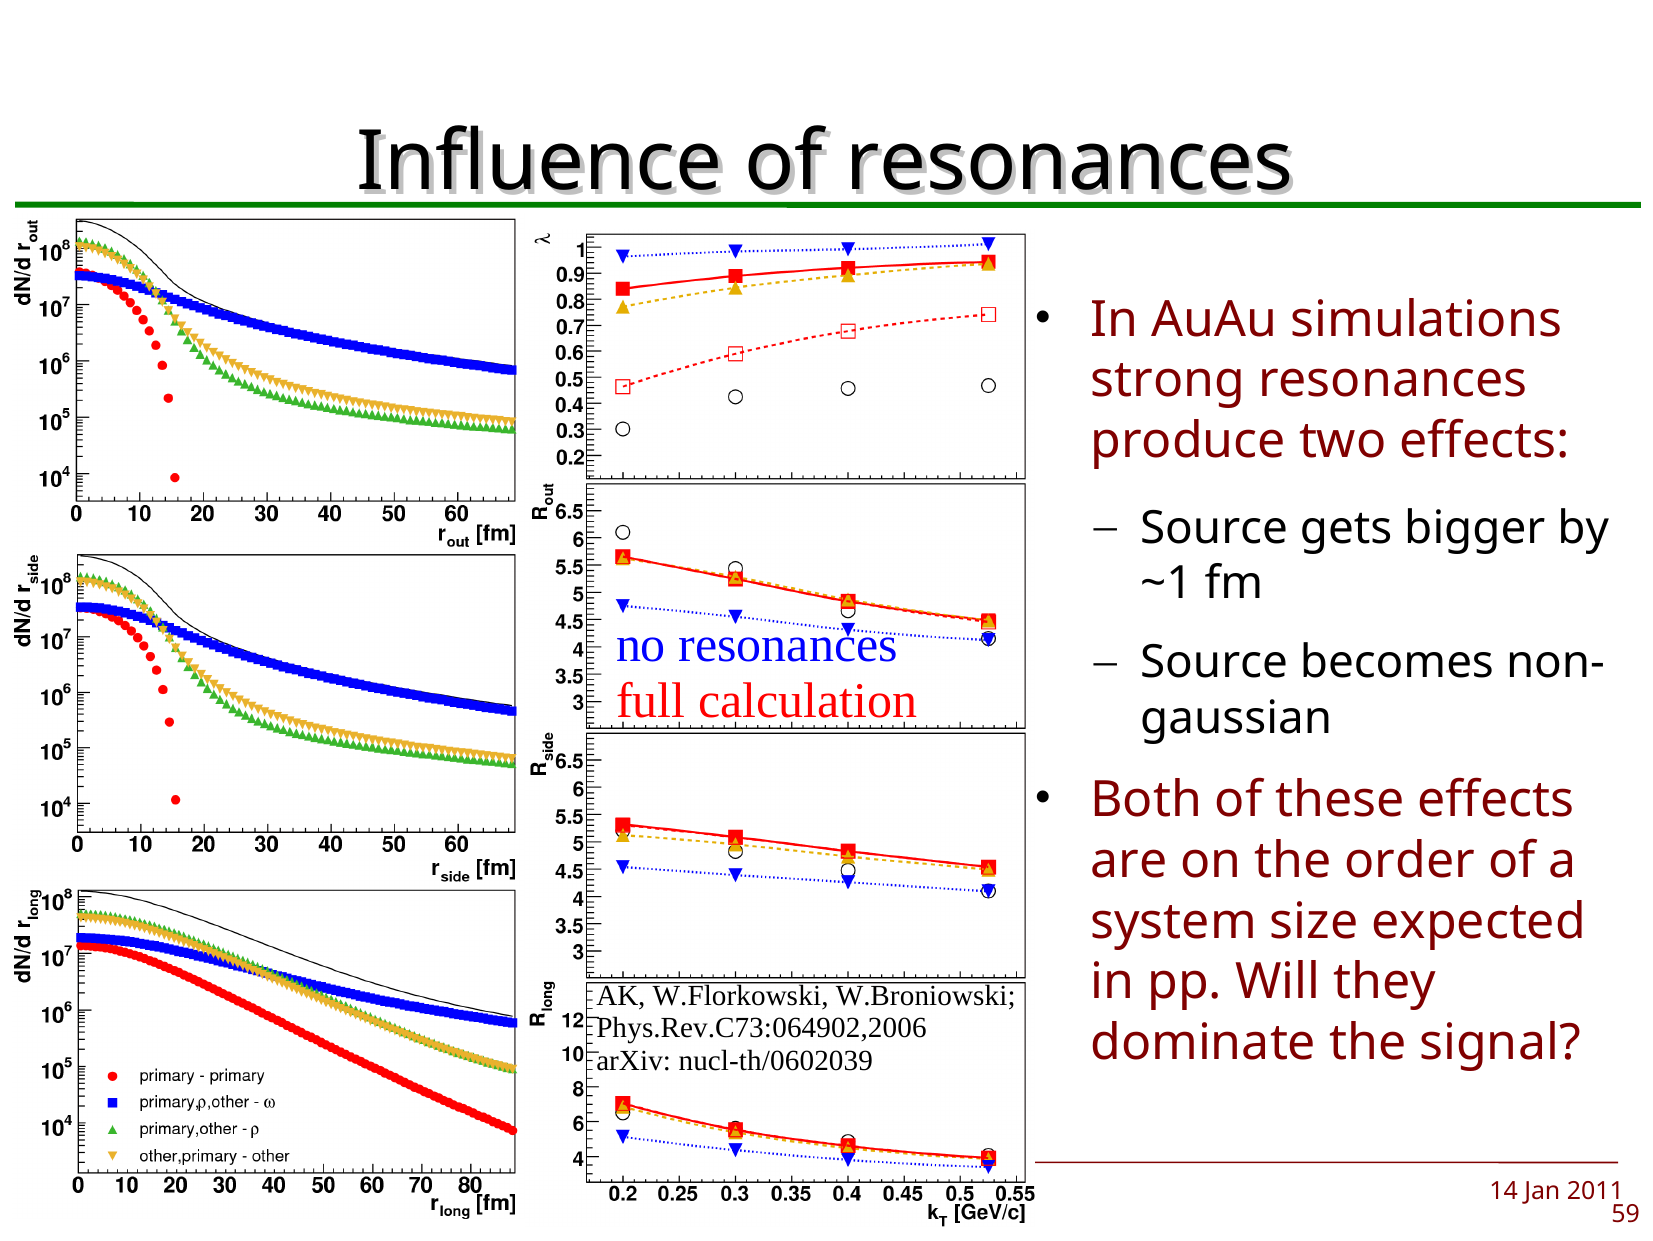

# Influence of resonances
In AuAu simulations strong resonances produce two effects:
Source gets bigger by ~1 fm
Source becomes non-gaussian
Both of these effects are on the order of a system size expected in pp. Will they dominate the signal?
no resonances
full calculation
AK, W.Florkowski, W.Broniowski; Phys.Rev.C73:064902,2006 arXiv: nucl-th/0602039